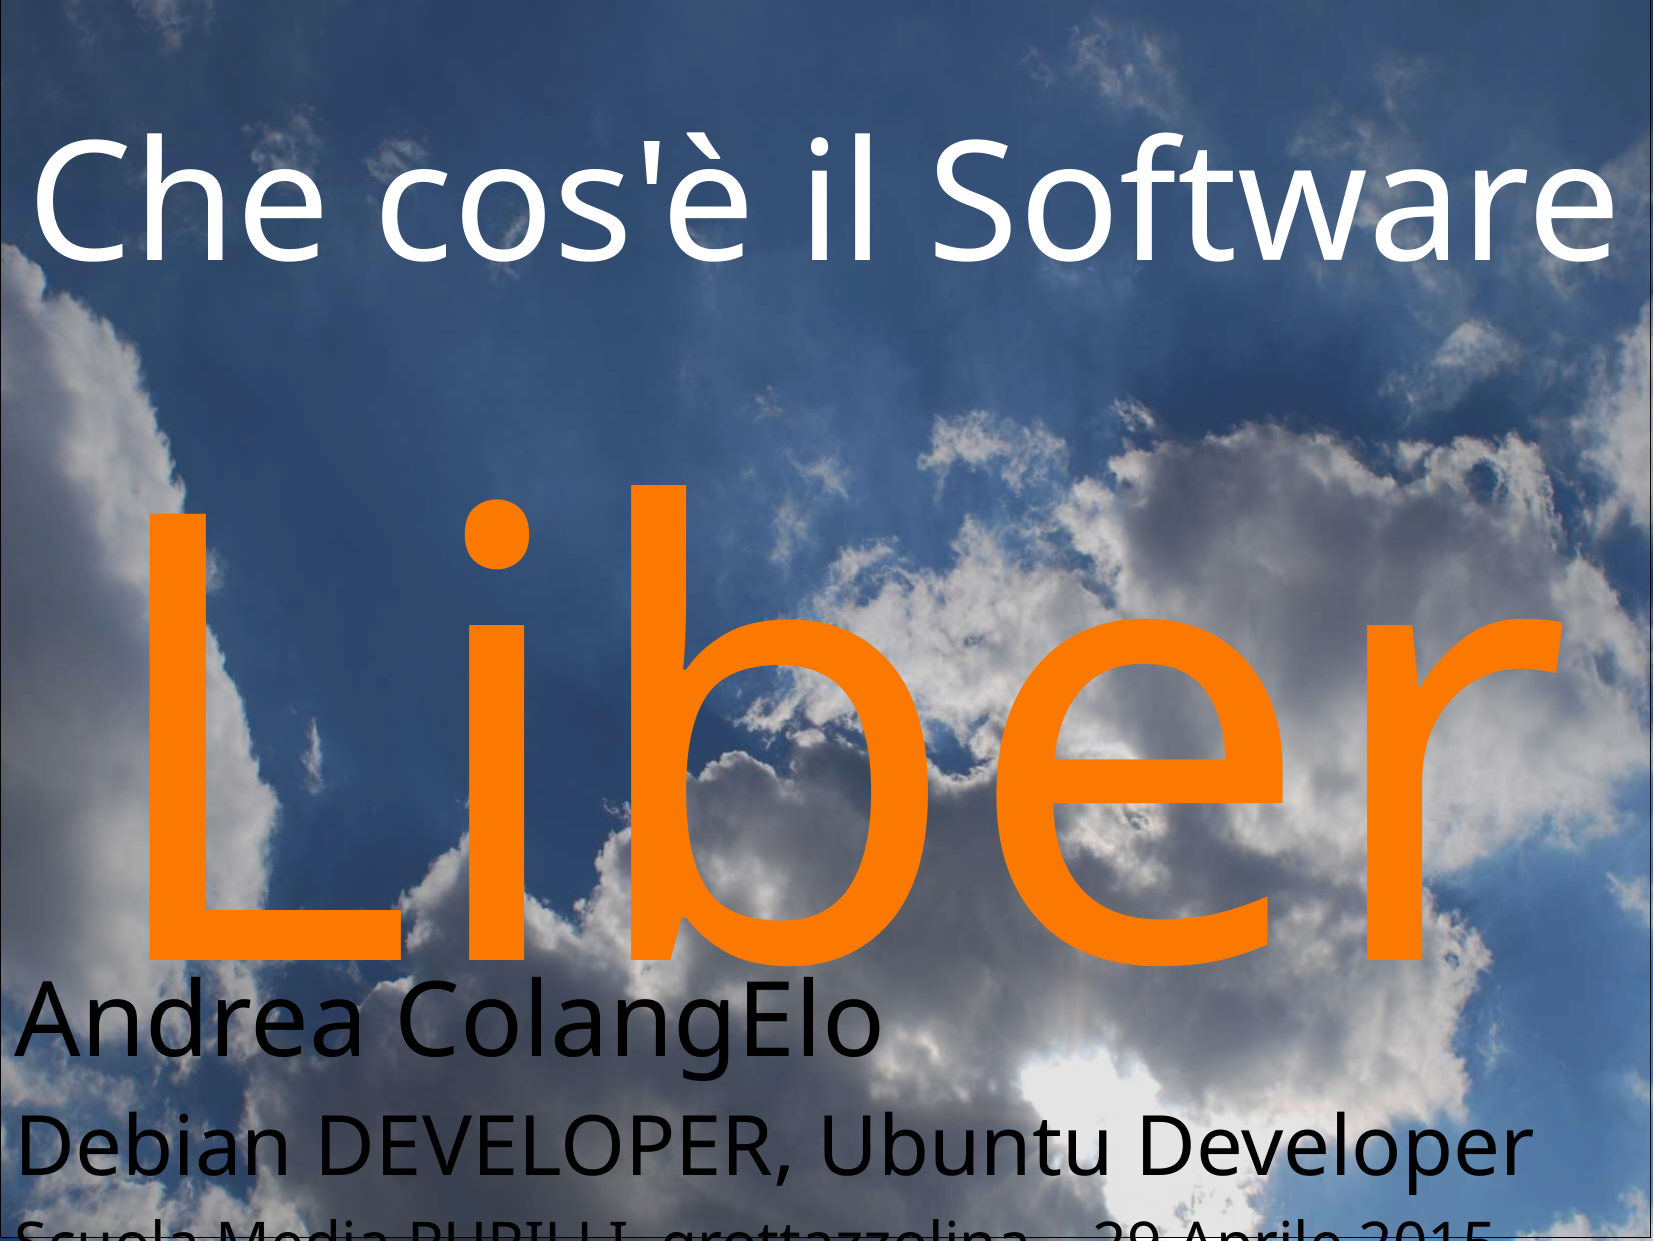

Che cos'è il Software
Libero
Andrea ColangElo
Debian DEVELOPER, Ubuntu Developer
Scuola Media PUPILLI, grottazzolina – 29 Aprile 2015